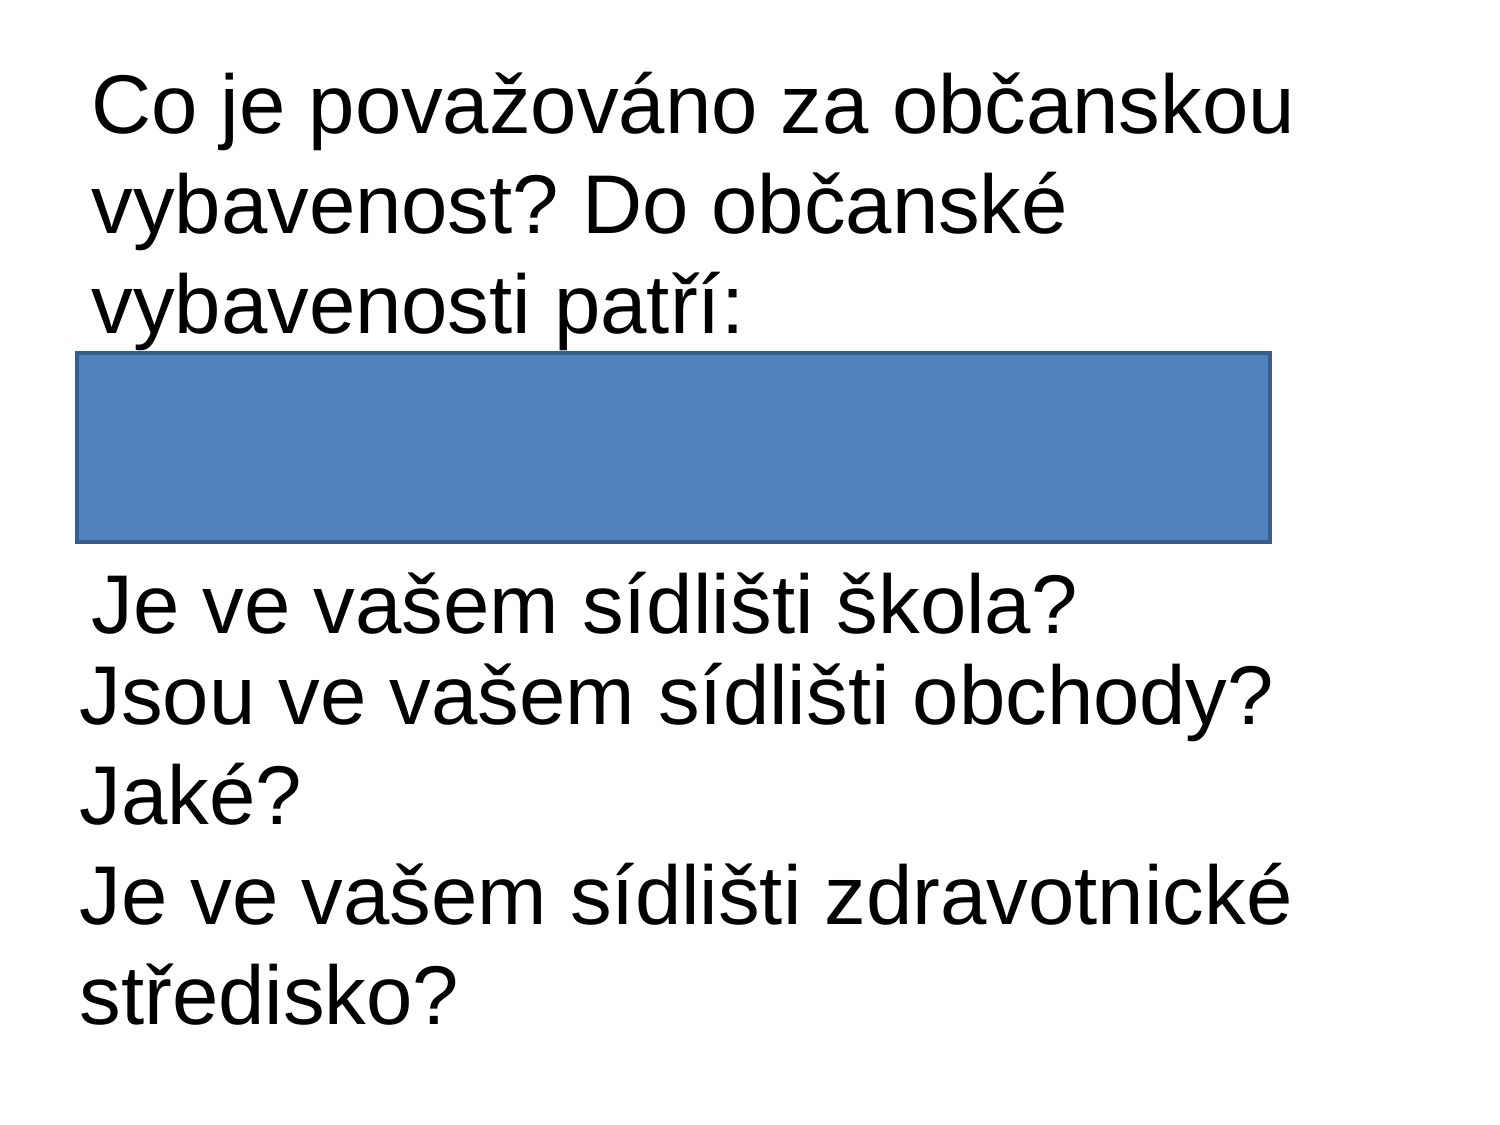

Co je považováno za občanskou vybavenost? Do občanské vybavenosti patří:
Obchody, školy, zdravotnická a zařízení.
Je ve vašem sídlišti škola?
Jsou ve vašem sídlišti obchody? Jaké?
Je ve vašem sídlišti zdravotnické středisko?